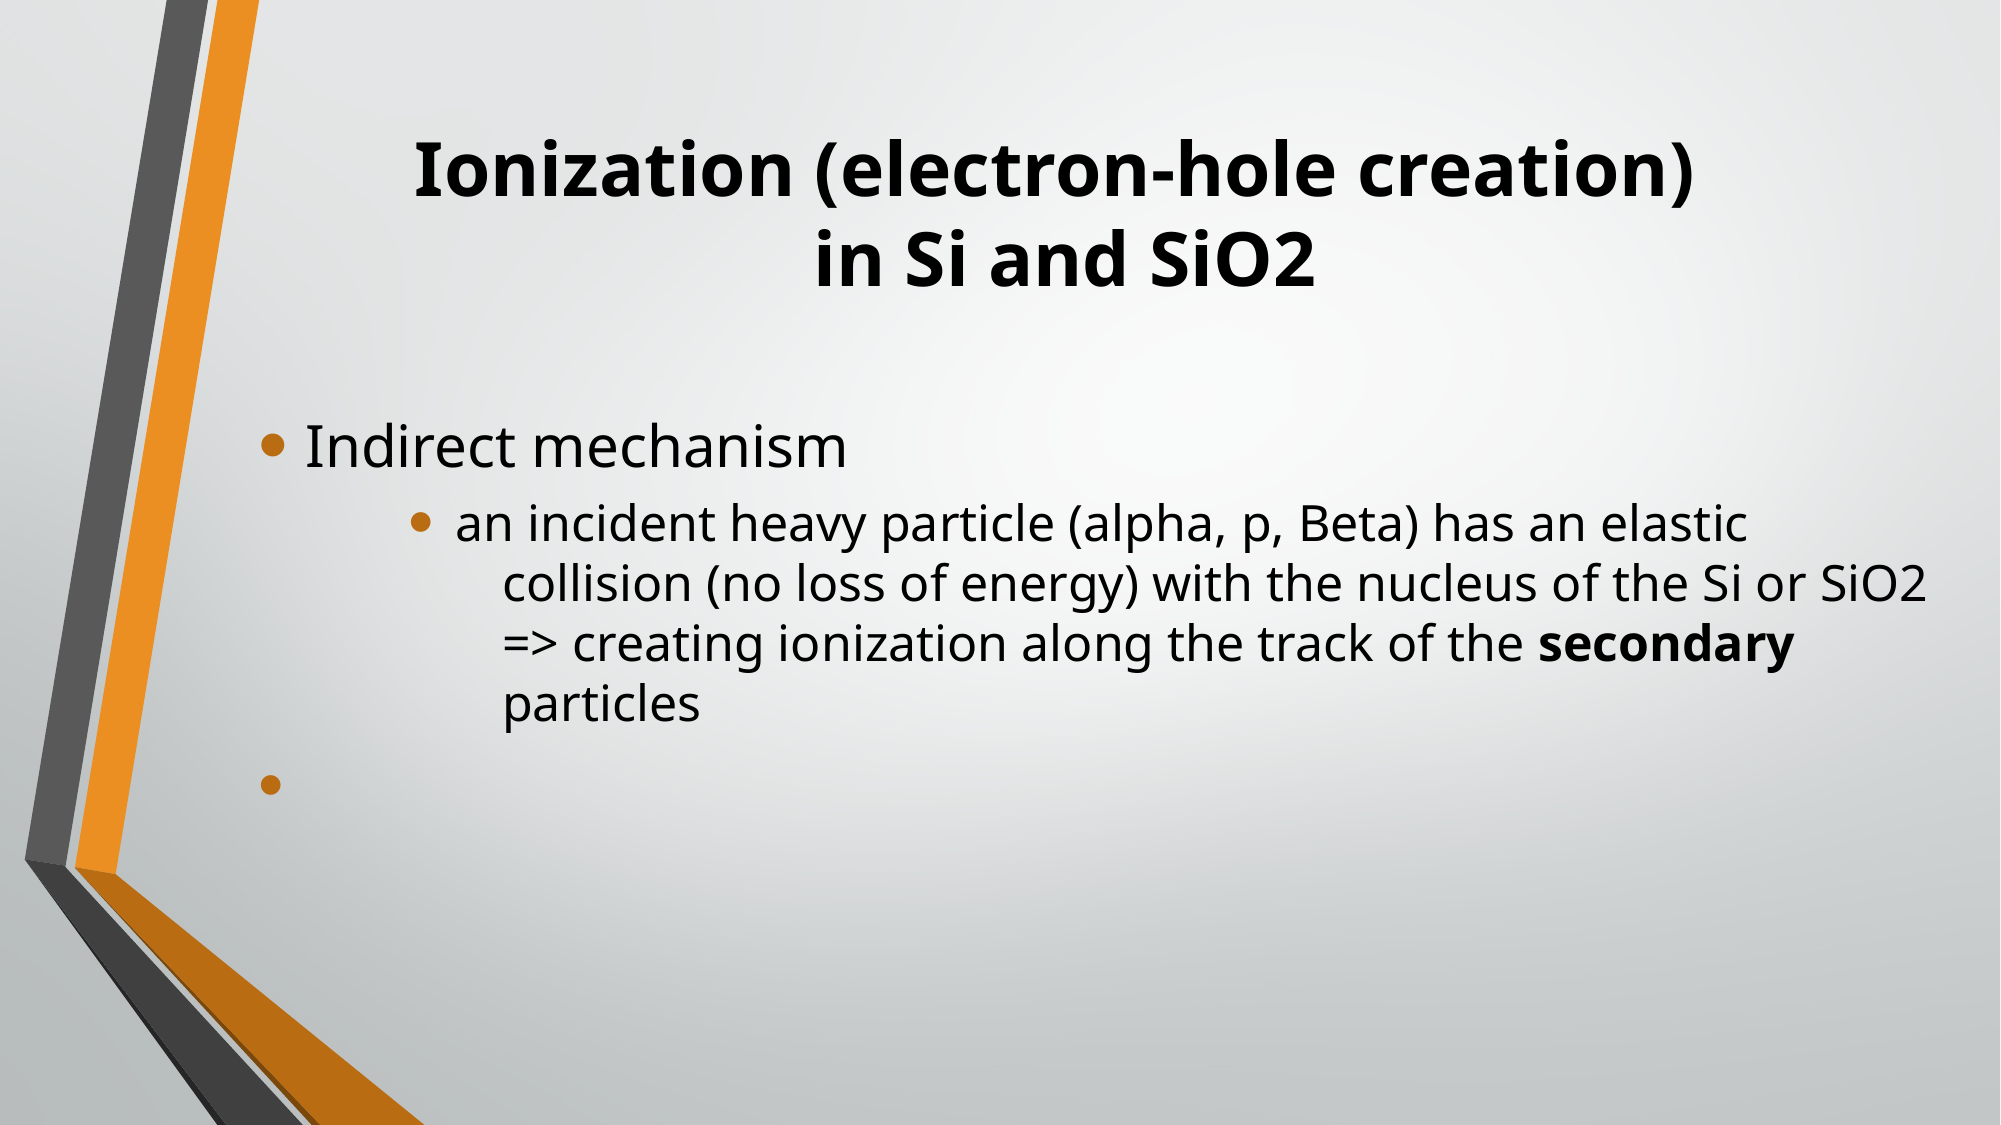

Ionization (electron-hole creation)
in Si and SiO2
# Indirect mechanism
an incident heavy particle (alpha, p, Beta) has an elastic collision (no loss of energy) with the nucleus of the Si or SiO2 => creating ionization along the track of the secondary particles